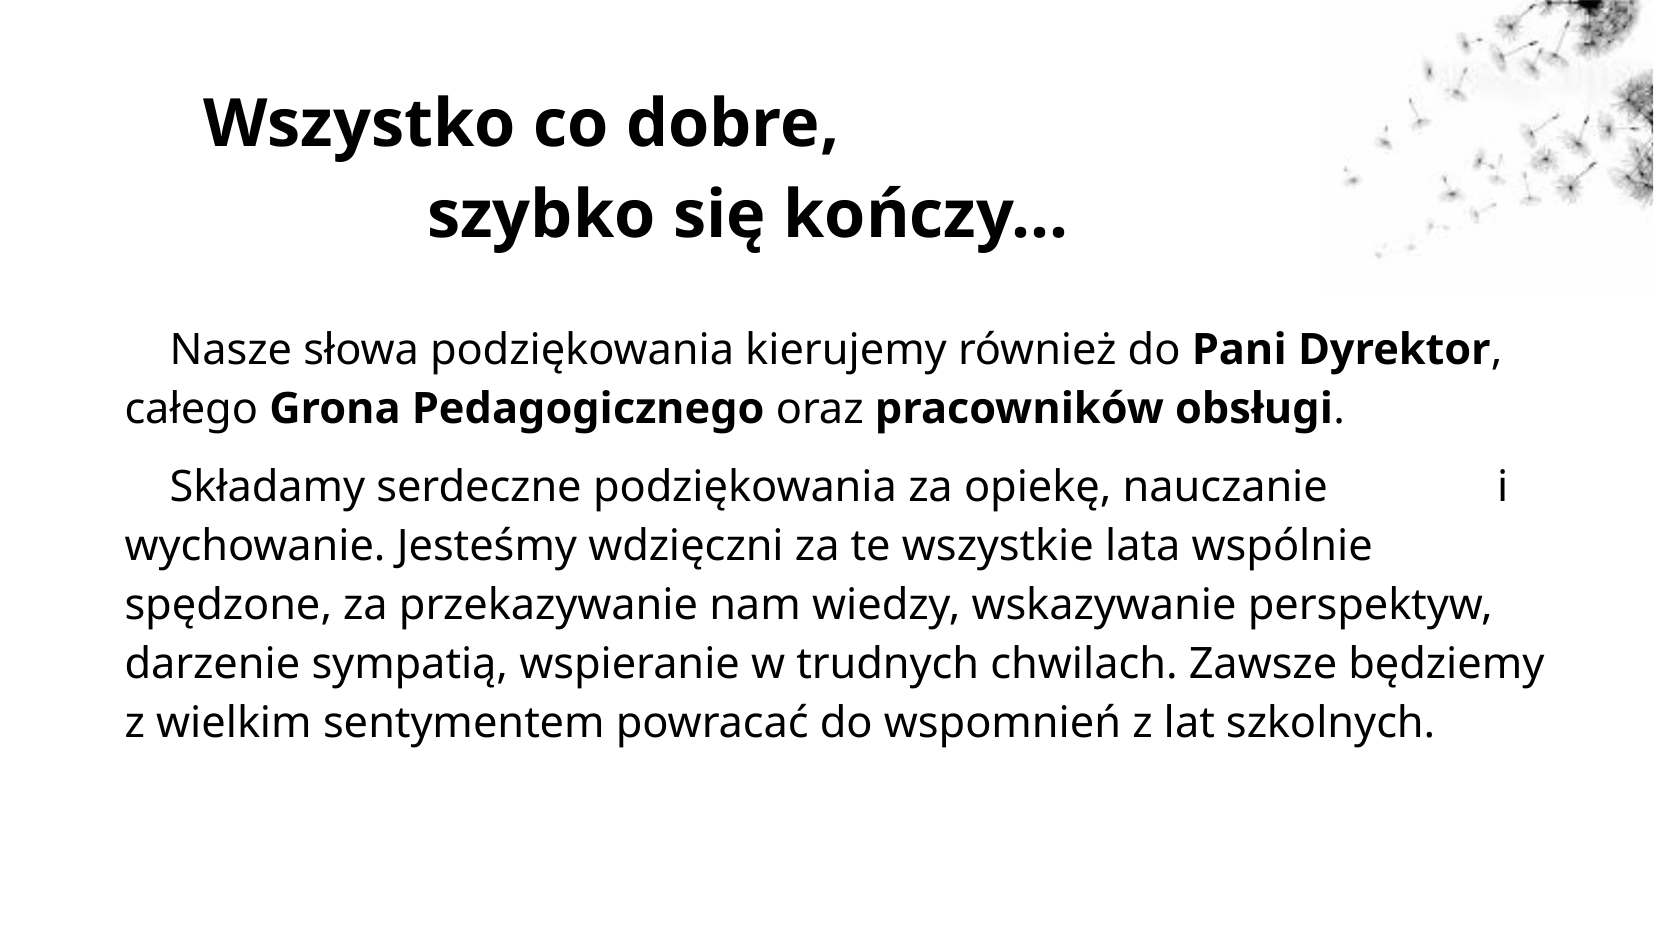

# Wszystko co dobre, szybko się kończy...
 Nasze słowa podziękowania kierujemy również do Pani Dyrektor, całego Grona Pedagogicznego oraz pracowników obsługi.
 Składamy serdeczne podziękowania za opiekę, nauczanie i wychowanie. Jesteśmy wdzięczni za te wszystkie lata wspólnie spędzone, za przekazywanie nam wiedzy, wskazywanie perspektyw, darzenie sympatią, wspieranie w trudnych chwilach. Zawsze będziemy z wielkim sentymentem powracać do wspomnień z lat szkolnych.